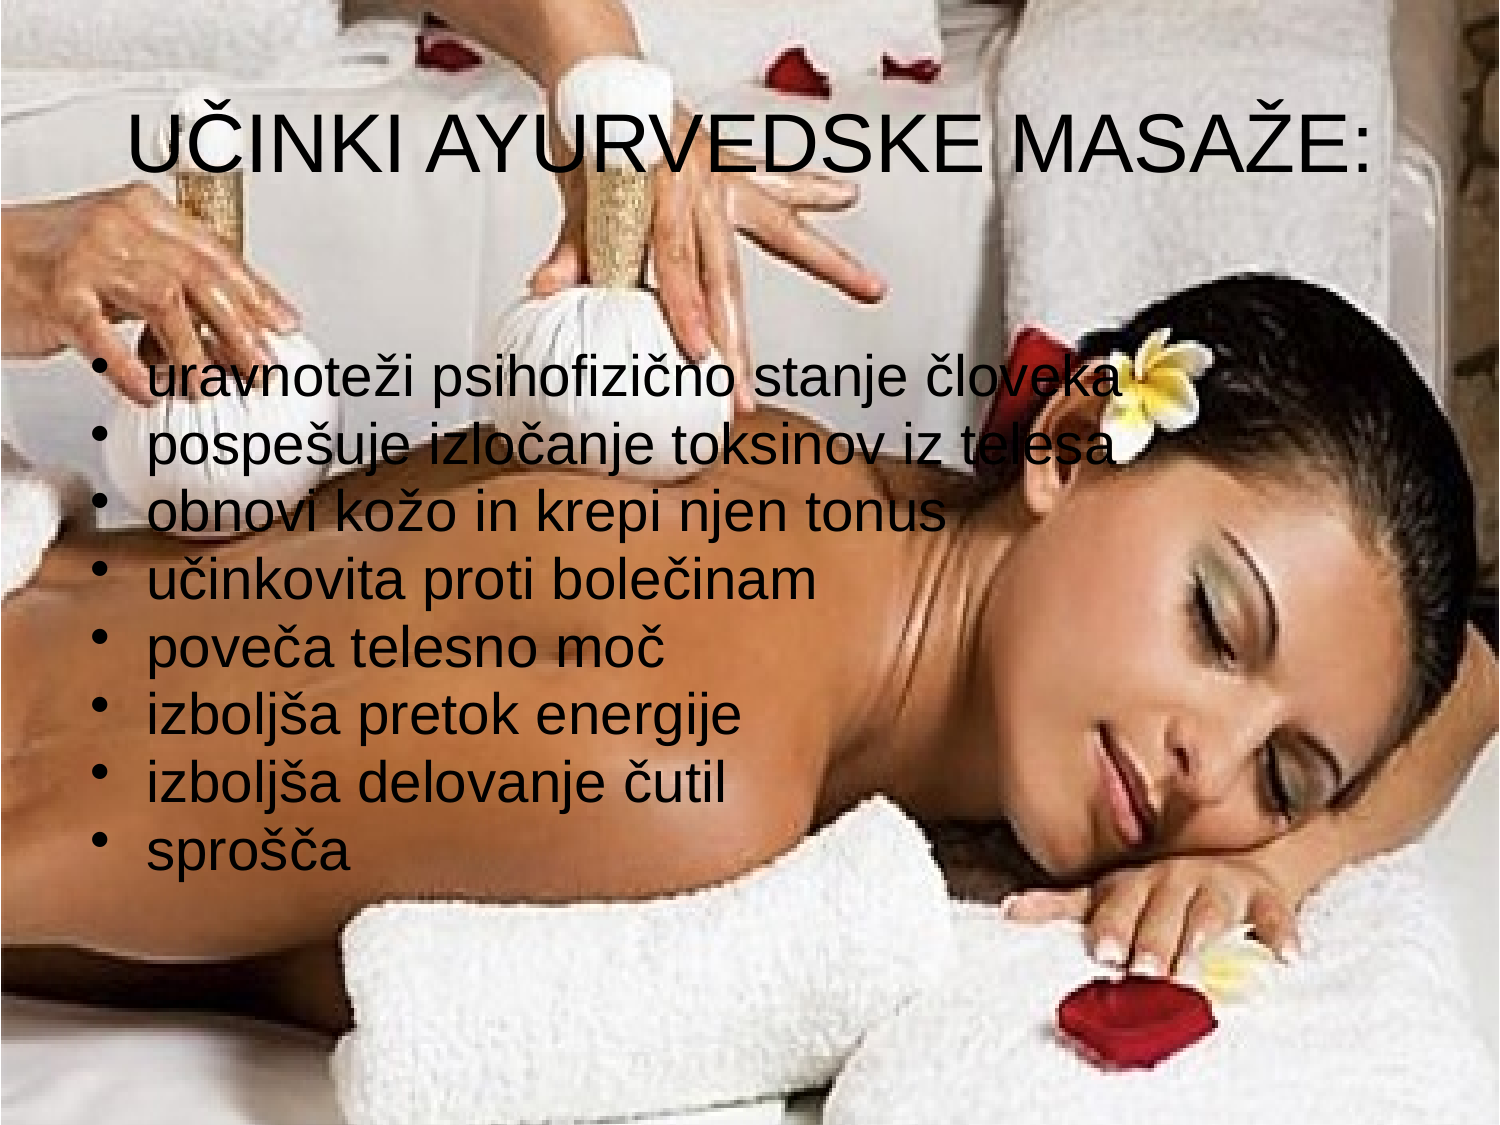

# UČINKI AYURVEDSKE MASAŽE:
uravnoteži psihofizično stanje človeka
pospešuje izločanje toksinov iz telesa
obnovi kožo in krepi njen tonus
učinkovita proti bolečinam
poveča telesno moč
izboljša pretok energije
izboljša delovanje čutil
sprošča